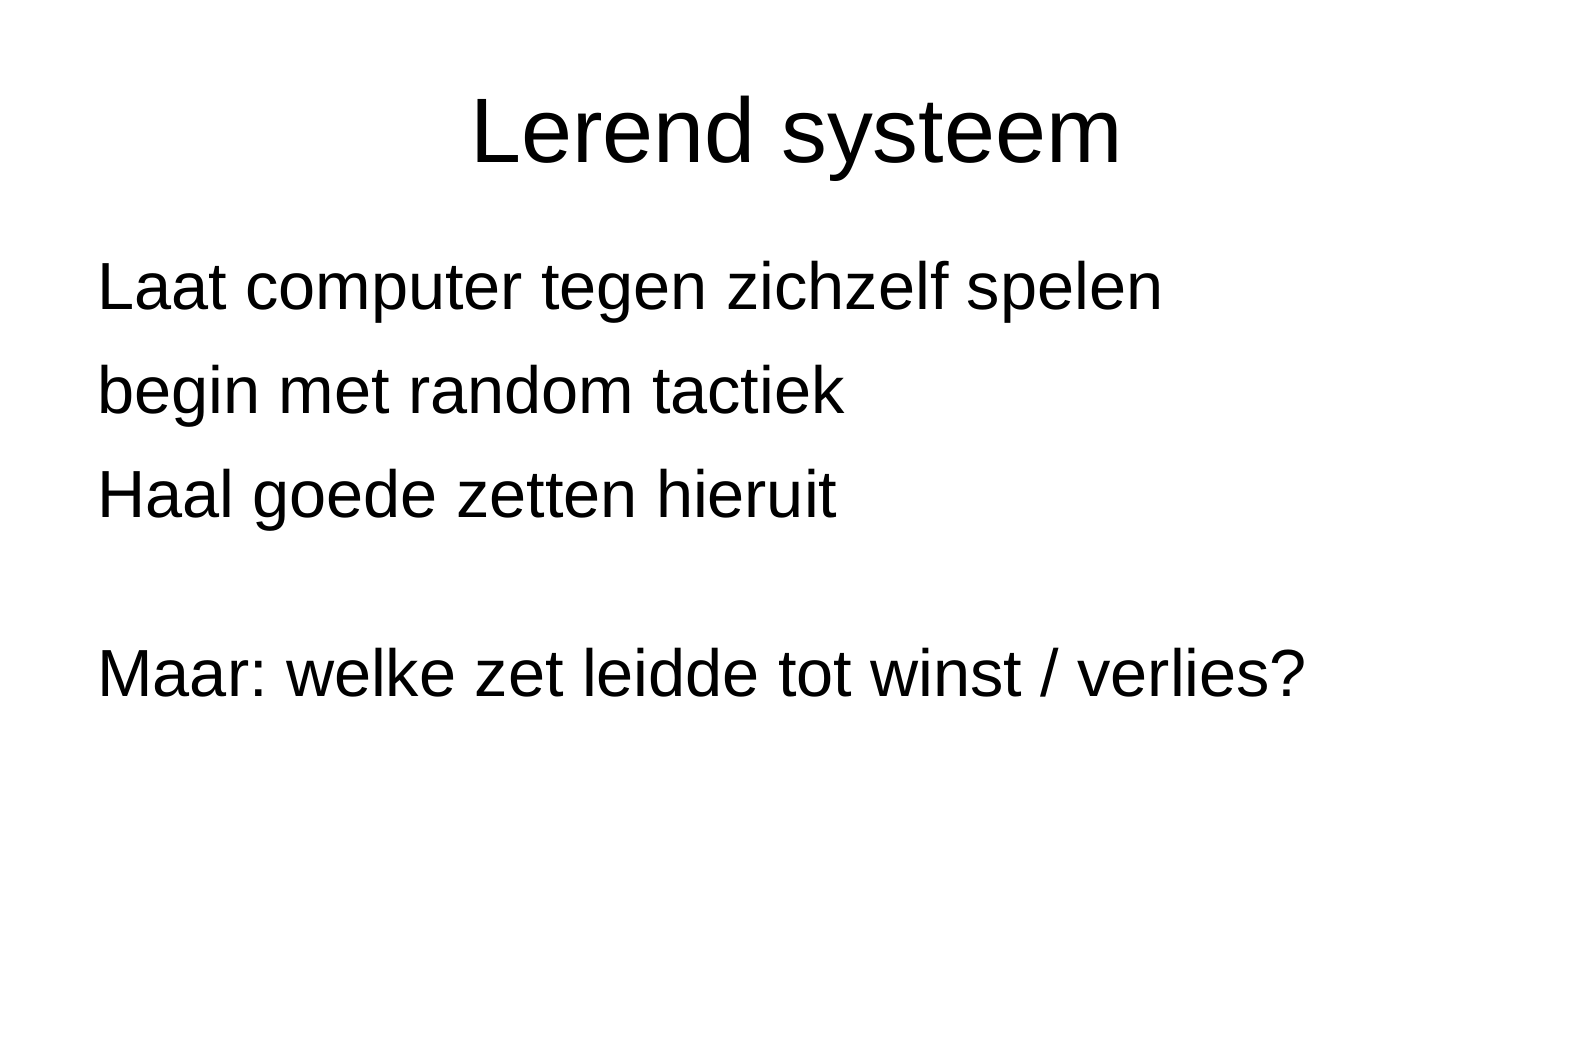

# Lerend systeem
Laat computer tegen zichzelf spelen
begin met random tactiek
Haal goede zetten hieruit
Maar: welke zet leidde tot winst / verlies?